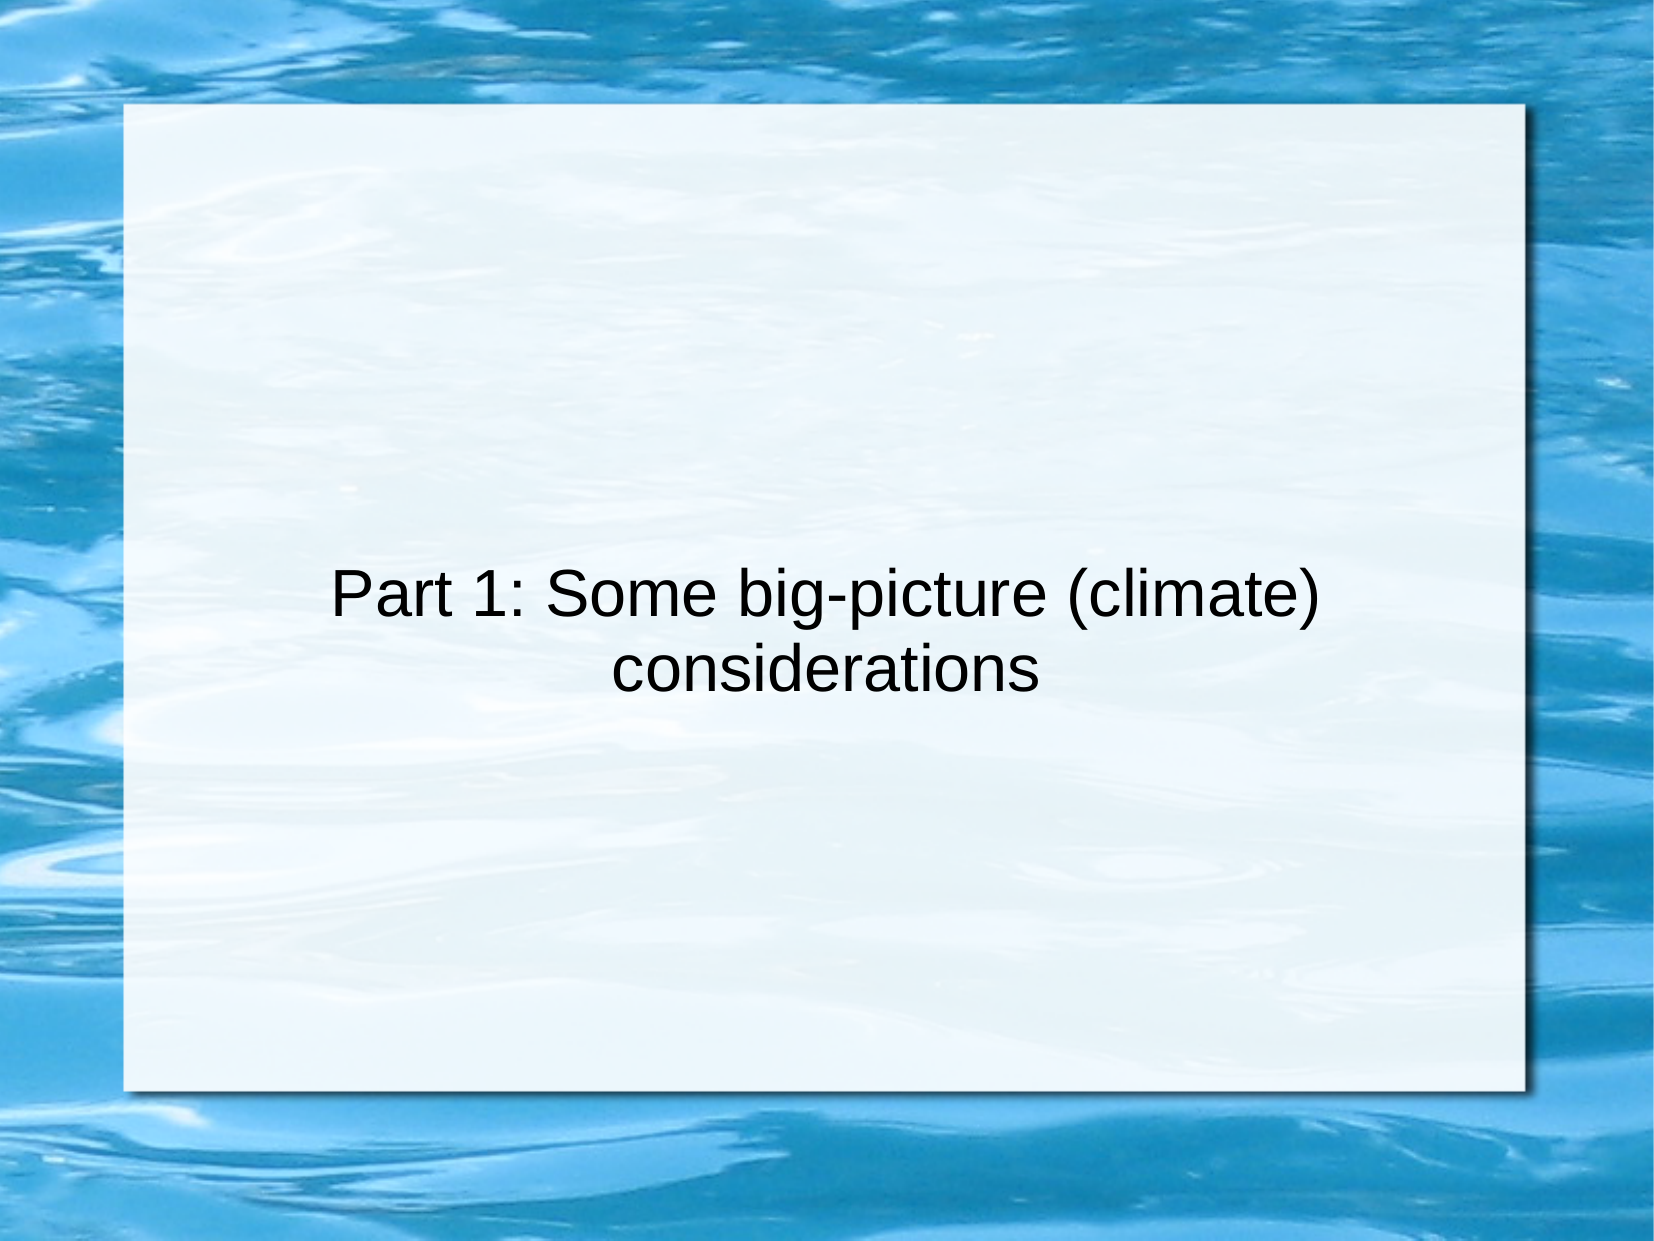

# Part 1: Some big-picture (climate) considerations